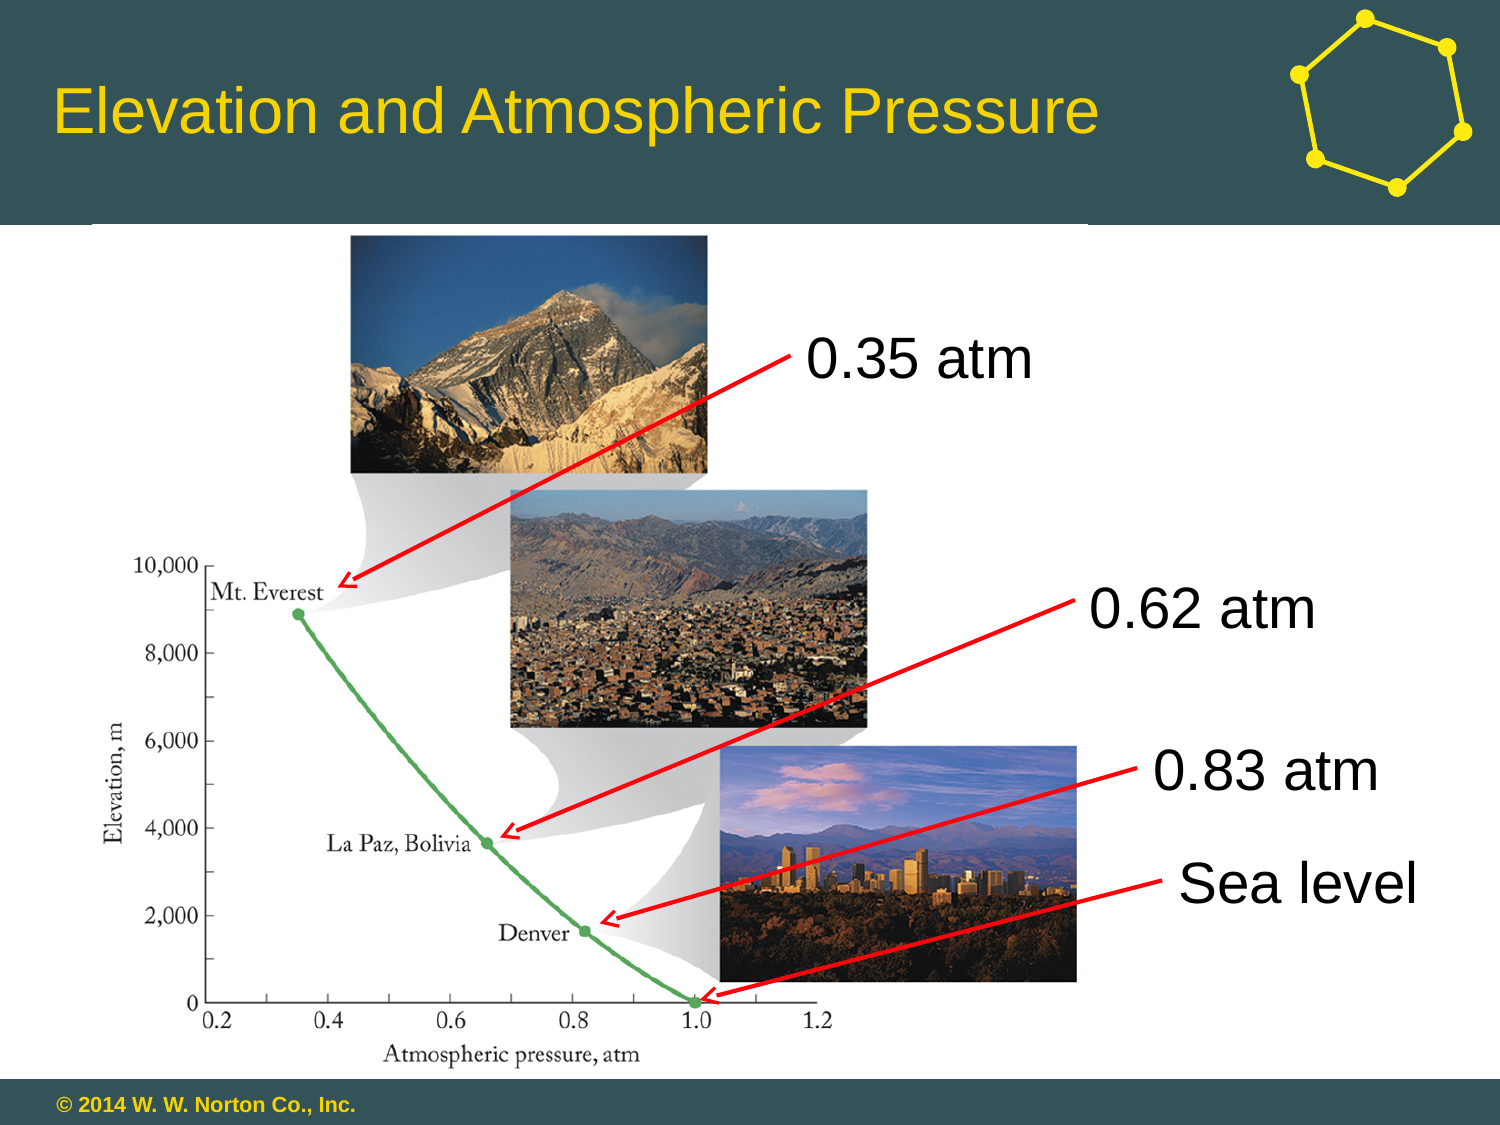

# Elevation and Atmospheric Pressure
0.35 atm
0.62 atm
0.83 atm
Sea level